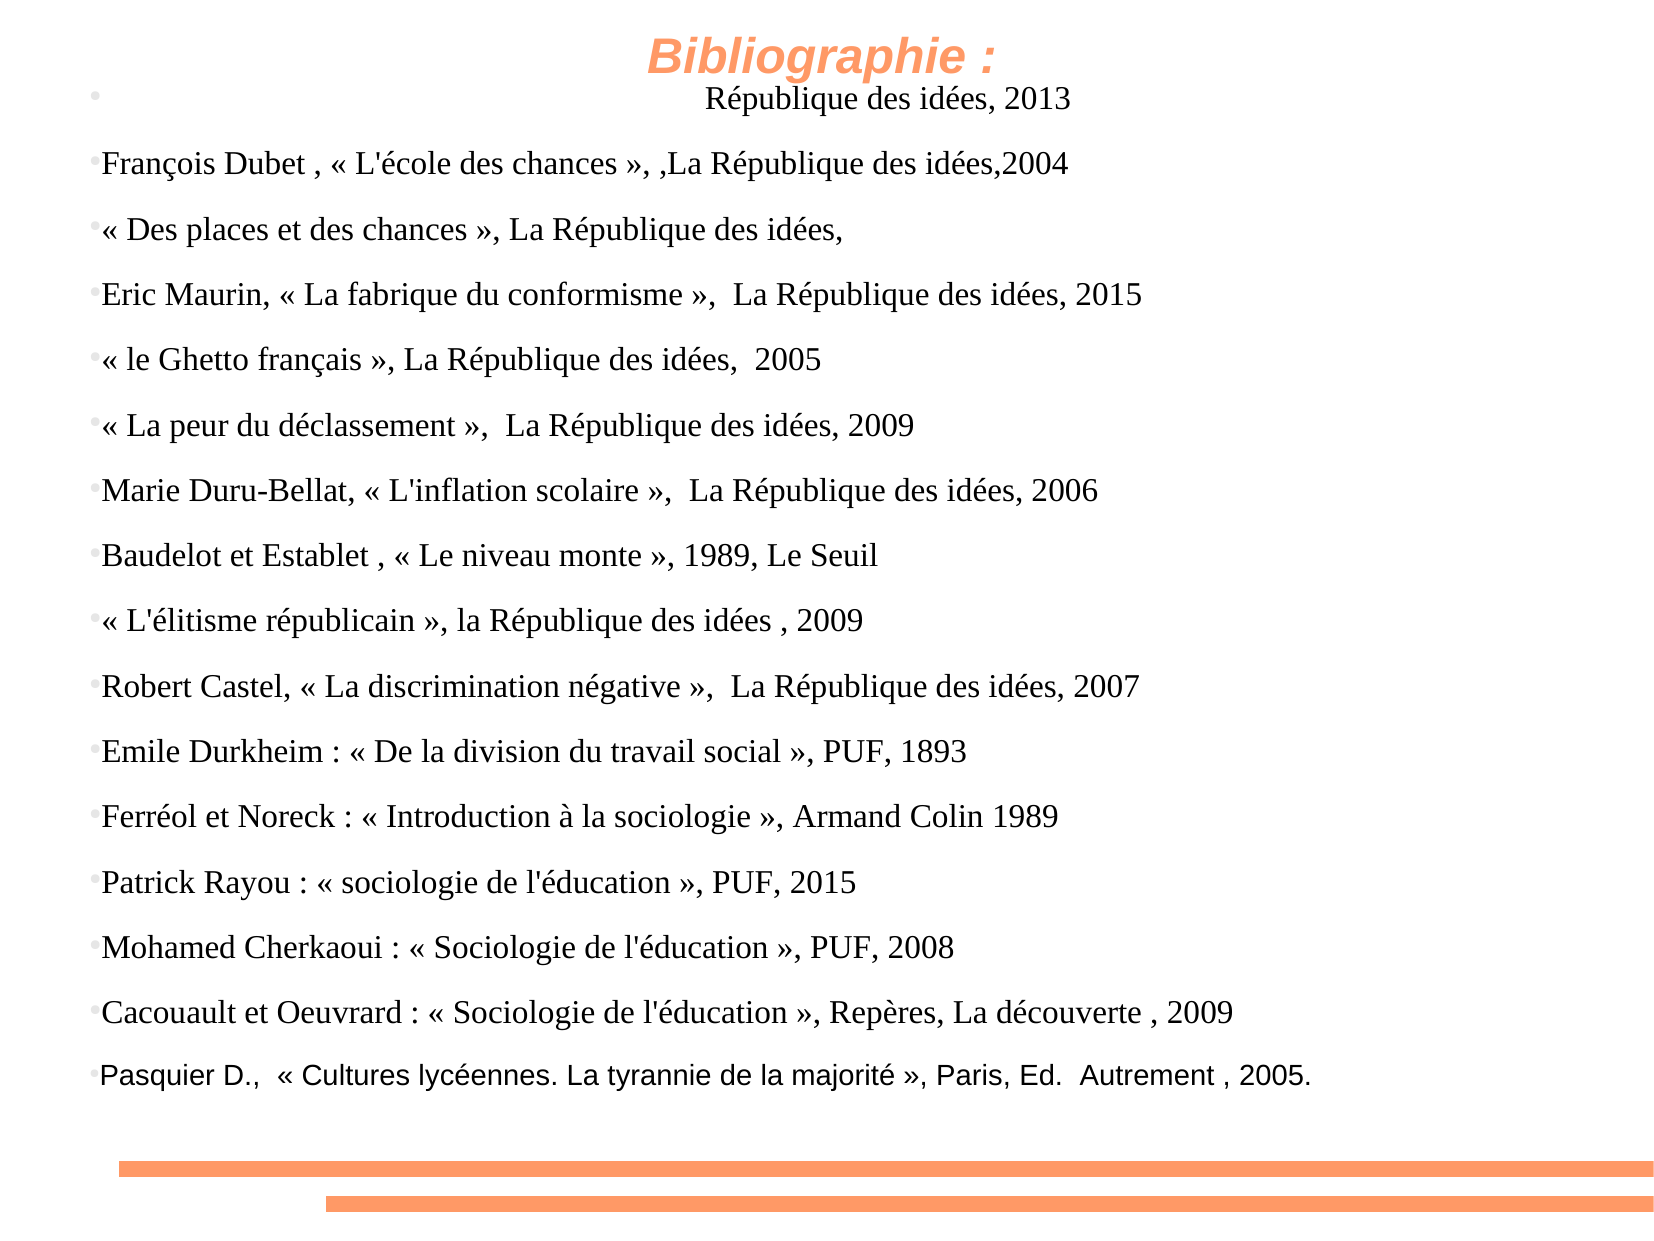

# Bibliographie :
Camille Peugny, « le destin au berceau », La République des idées, 2013
François Dubet , « L'école des chances », ,La République des idées,2004
« Des places et des chances », La République des idées,
Eric Maurin, « La fabrique du conformisme », La République des idées, 2015
« le Ghetto français », La République des idées, 2005
« La peur du déclassement », La République des idées, 2009
Marie Duru-Bellat, « L'inflation scolaire », La République des idées, 2006
Baudelot et Establet , « Le niveau monte », 1989, Le Seuil
« L'élitisme républicain », la République des idées , 2009
Robert Castel, « La discrimination négative », La République des idées, 2007
Emile Durkheim : « De la division du travail social », PUF, 1893
Ferréol et Noreck : « Introduction à la sociologie », Armand Colin 1989
Patrick Rayou : « sociologie de l'éducation », PUF, 2015
Mohamed Cherkaoui : « Sociologie de l'éducation », PUF, 2008
Cacouault et Oeuvrard : « Sociologie de l'éducation », Repères, La découverte , 2009
Pasquier D.,  « Cultures lycéennes. La tyrannie de la majorité », Paris, Ed.  Autrement , 2005.